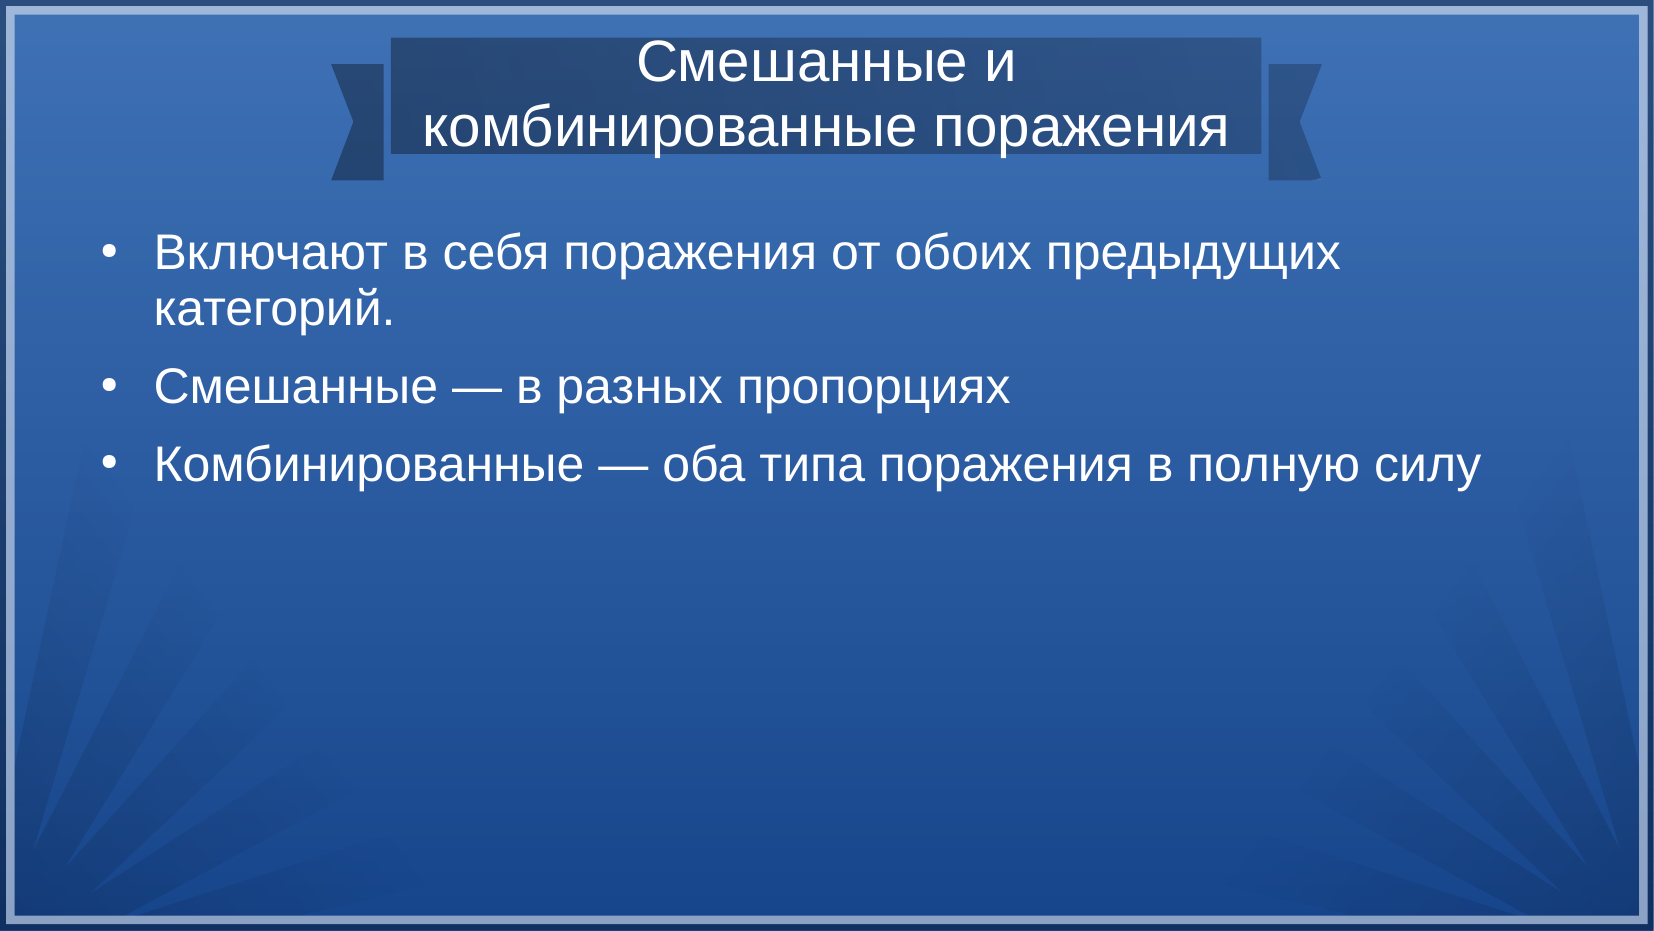

# Смешанные и комбинированные поражения
Включают в себя поражения от обоих предыдущих категорий.
Смешанные — в разных пропорциях
Комбинированные — оба типа поражения в полную силу